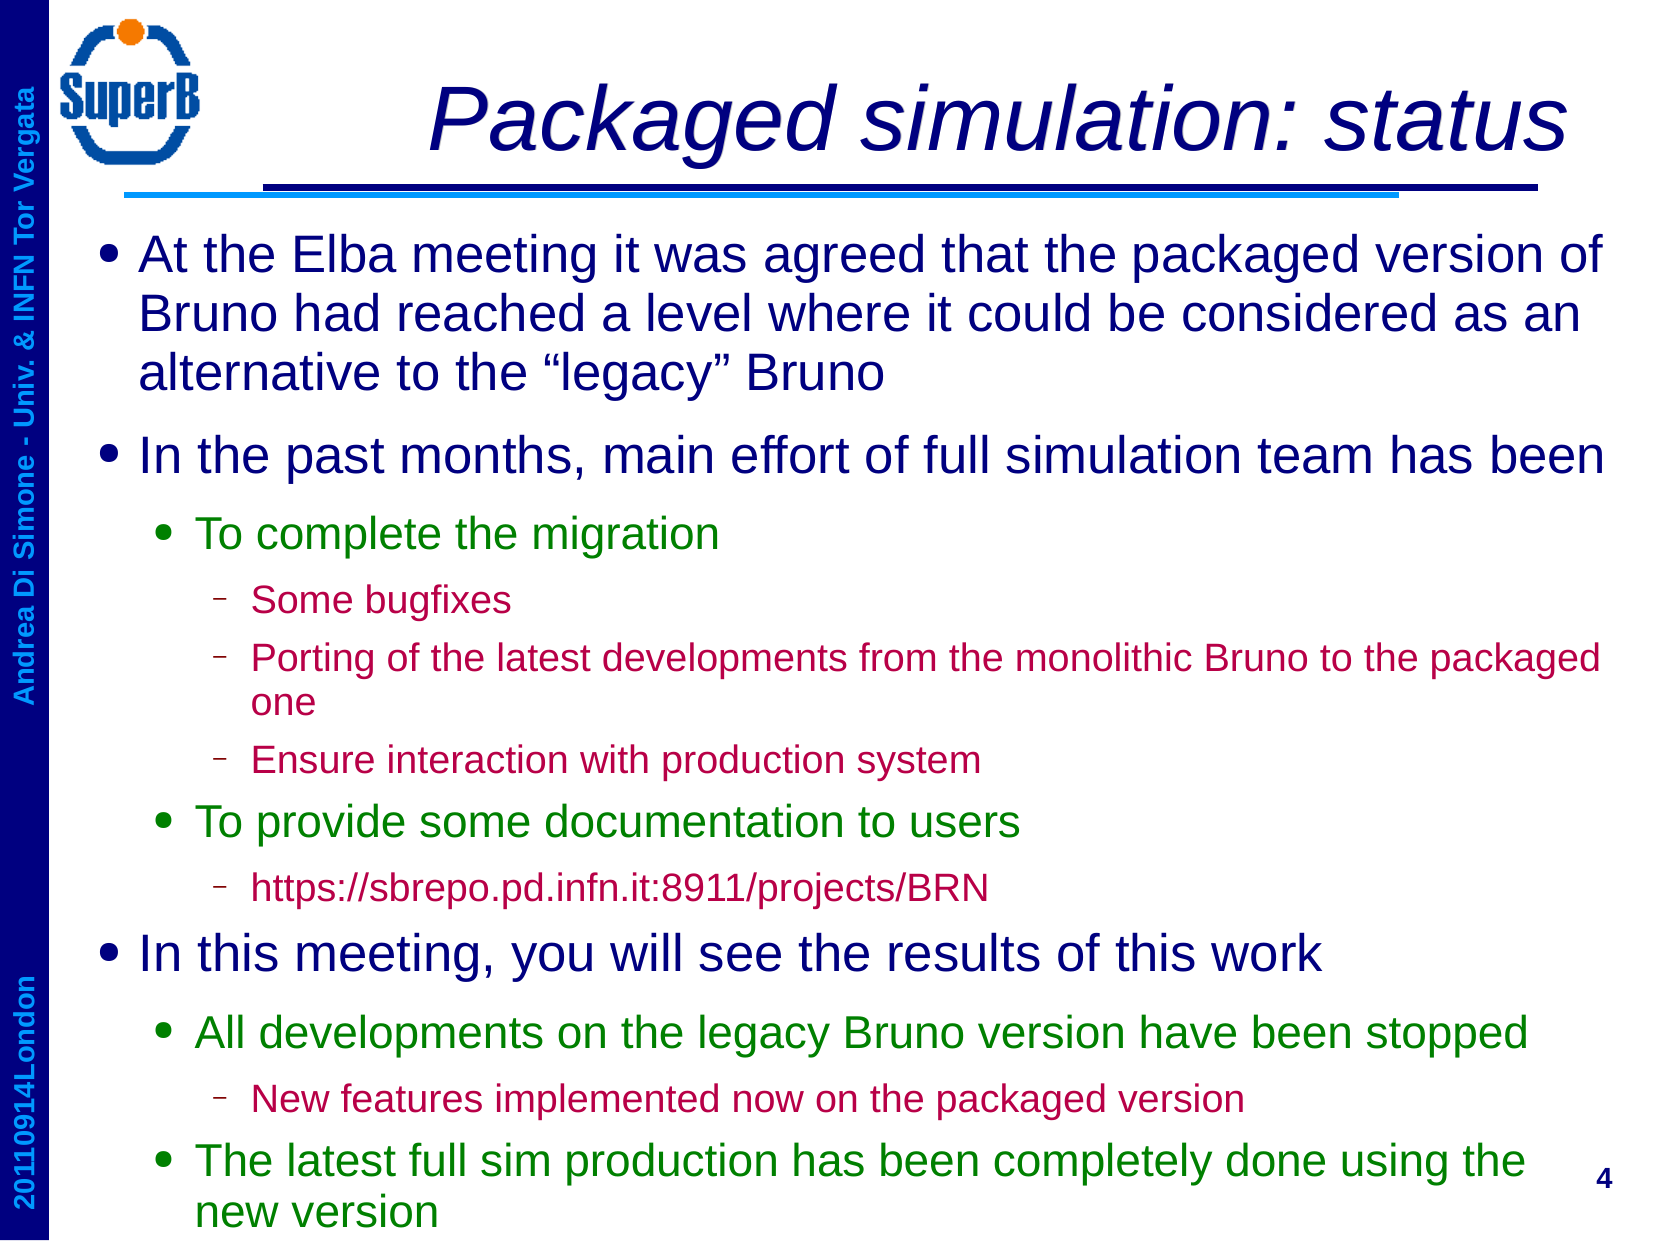

# Packaged simulation: status
At the Elba meeting it was agreed that the packaged version of Bruno had reached a level where it could be considered as an alternative to the “legacy” Bruno
In the past months, main effort of full simulation team has been
To complete the migration
Some bugfixes
Porting of the latest developments from the monolithic Bruno to the packaged one
Ensure interaction with production system
To provide some documentation to users
https://sbrepo.pd.infn.it:8911/projects/BRN
In this meeting, you will see the results of this work
All developments on the legacy Bruno version have been stopped
New features implemented now on the packaged version
The latest full sim production has been completely done using the new version
All new fullsim plots you will see come from this software
Andrea Di Simone - Univ. & INFN Tor Vergata
20110914London
4